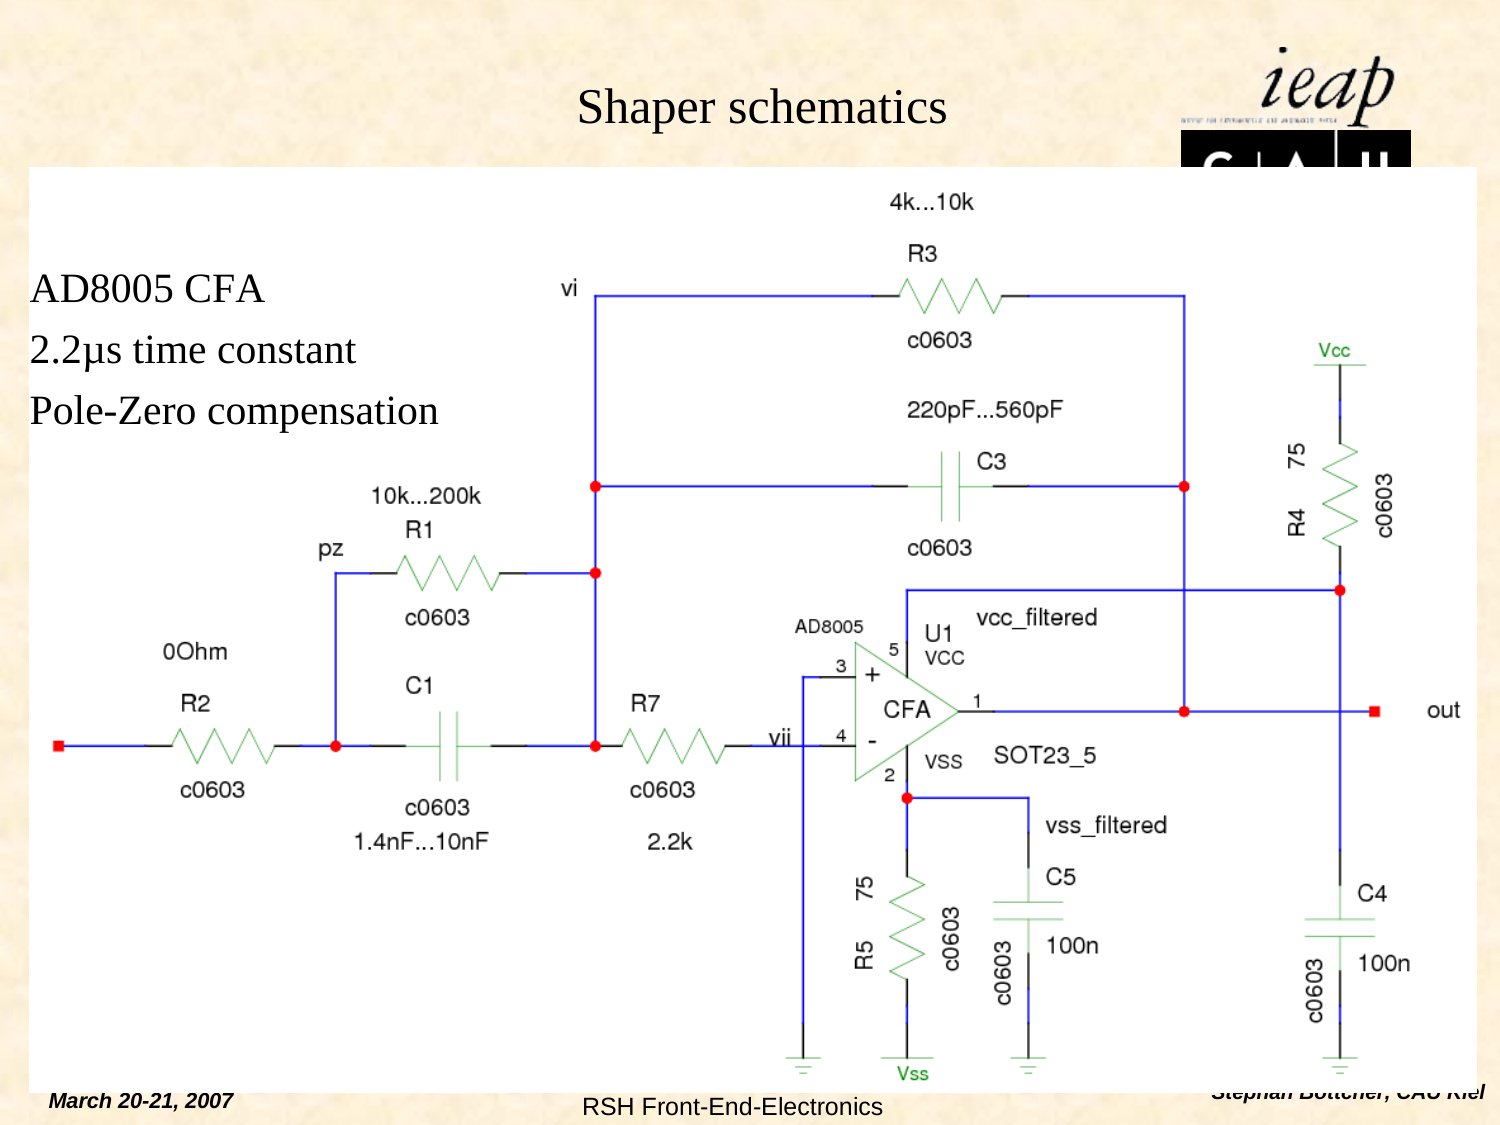

# Shaper schematics
AD8005 CFA
2.2µs time constant
Pole-Zero compensation
7
March 20, 2007
RSH Front-End-Electronics